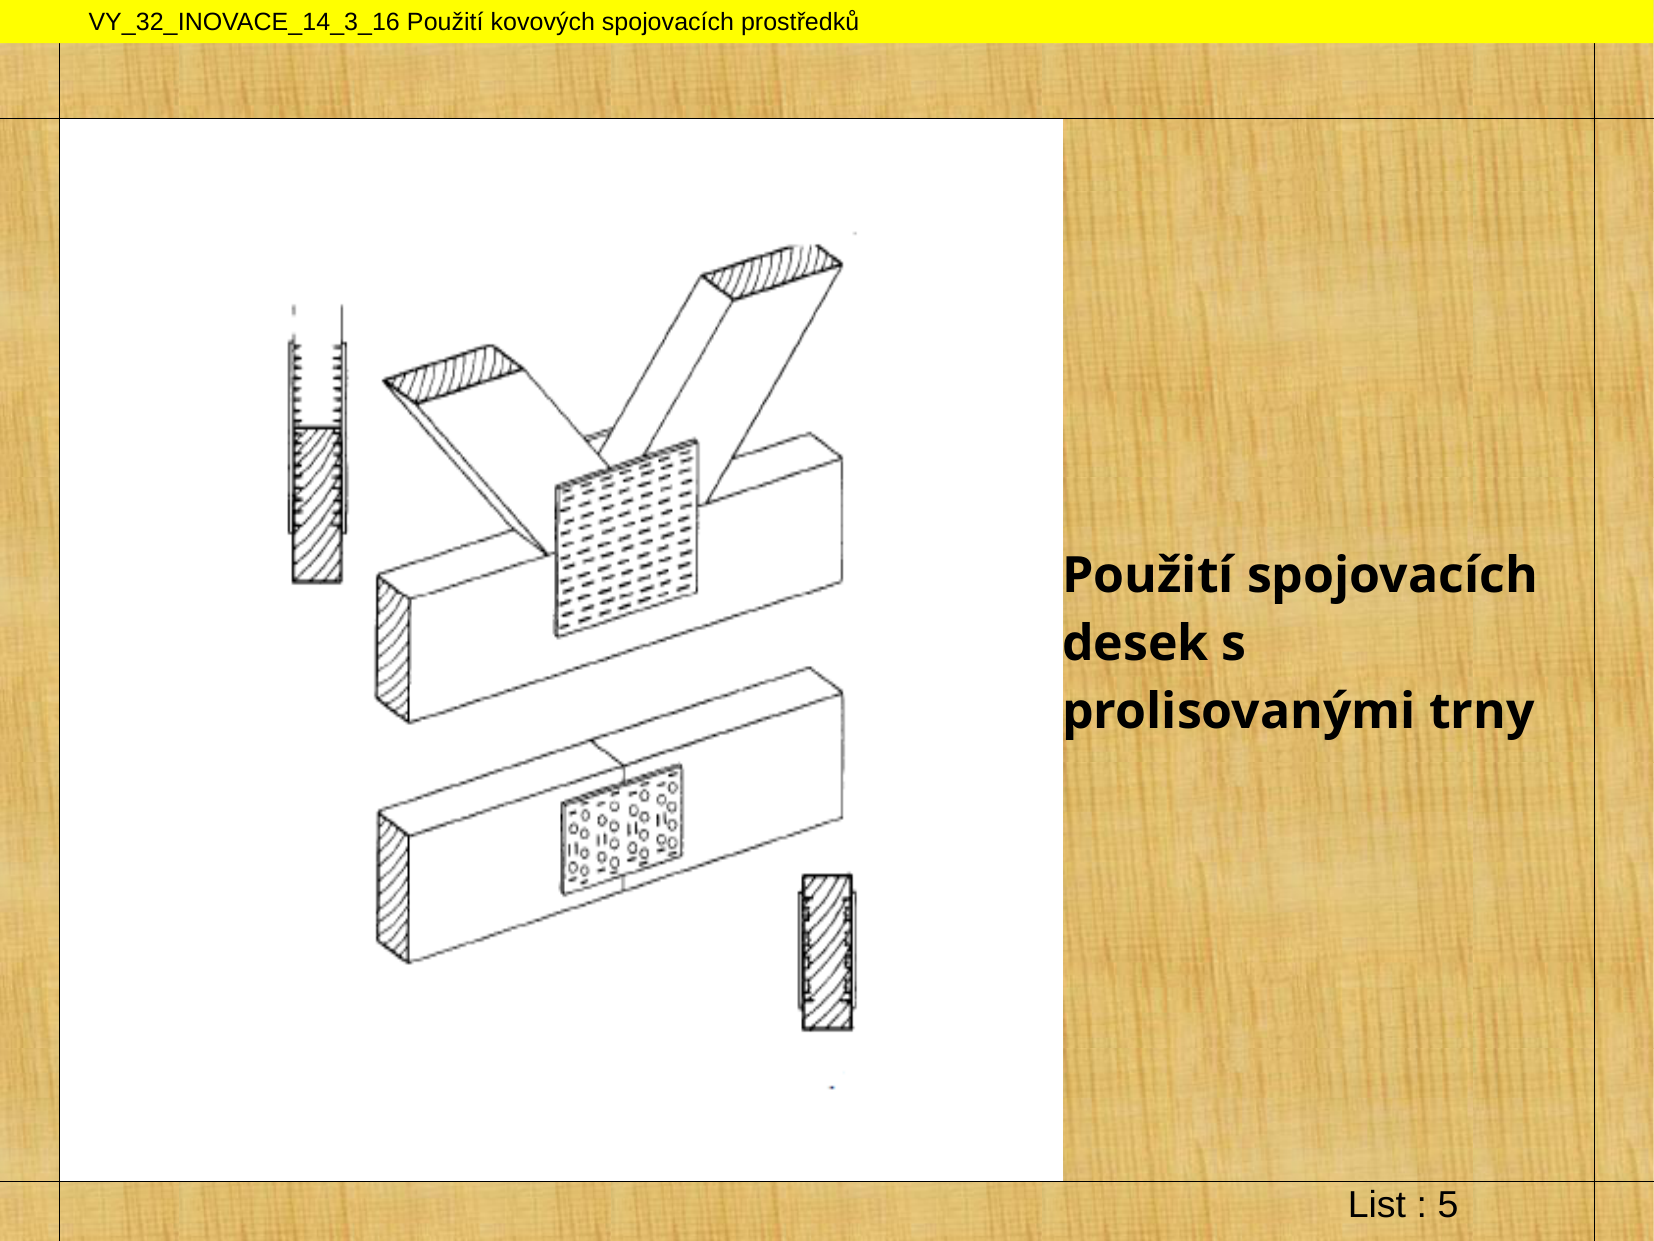

VY_32_INOVACE_14_3_16 Použití kovových spojovacích prostředků
Použití spojovacích desek s prolisovanými trny
List :